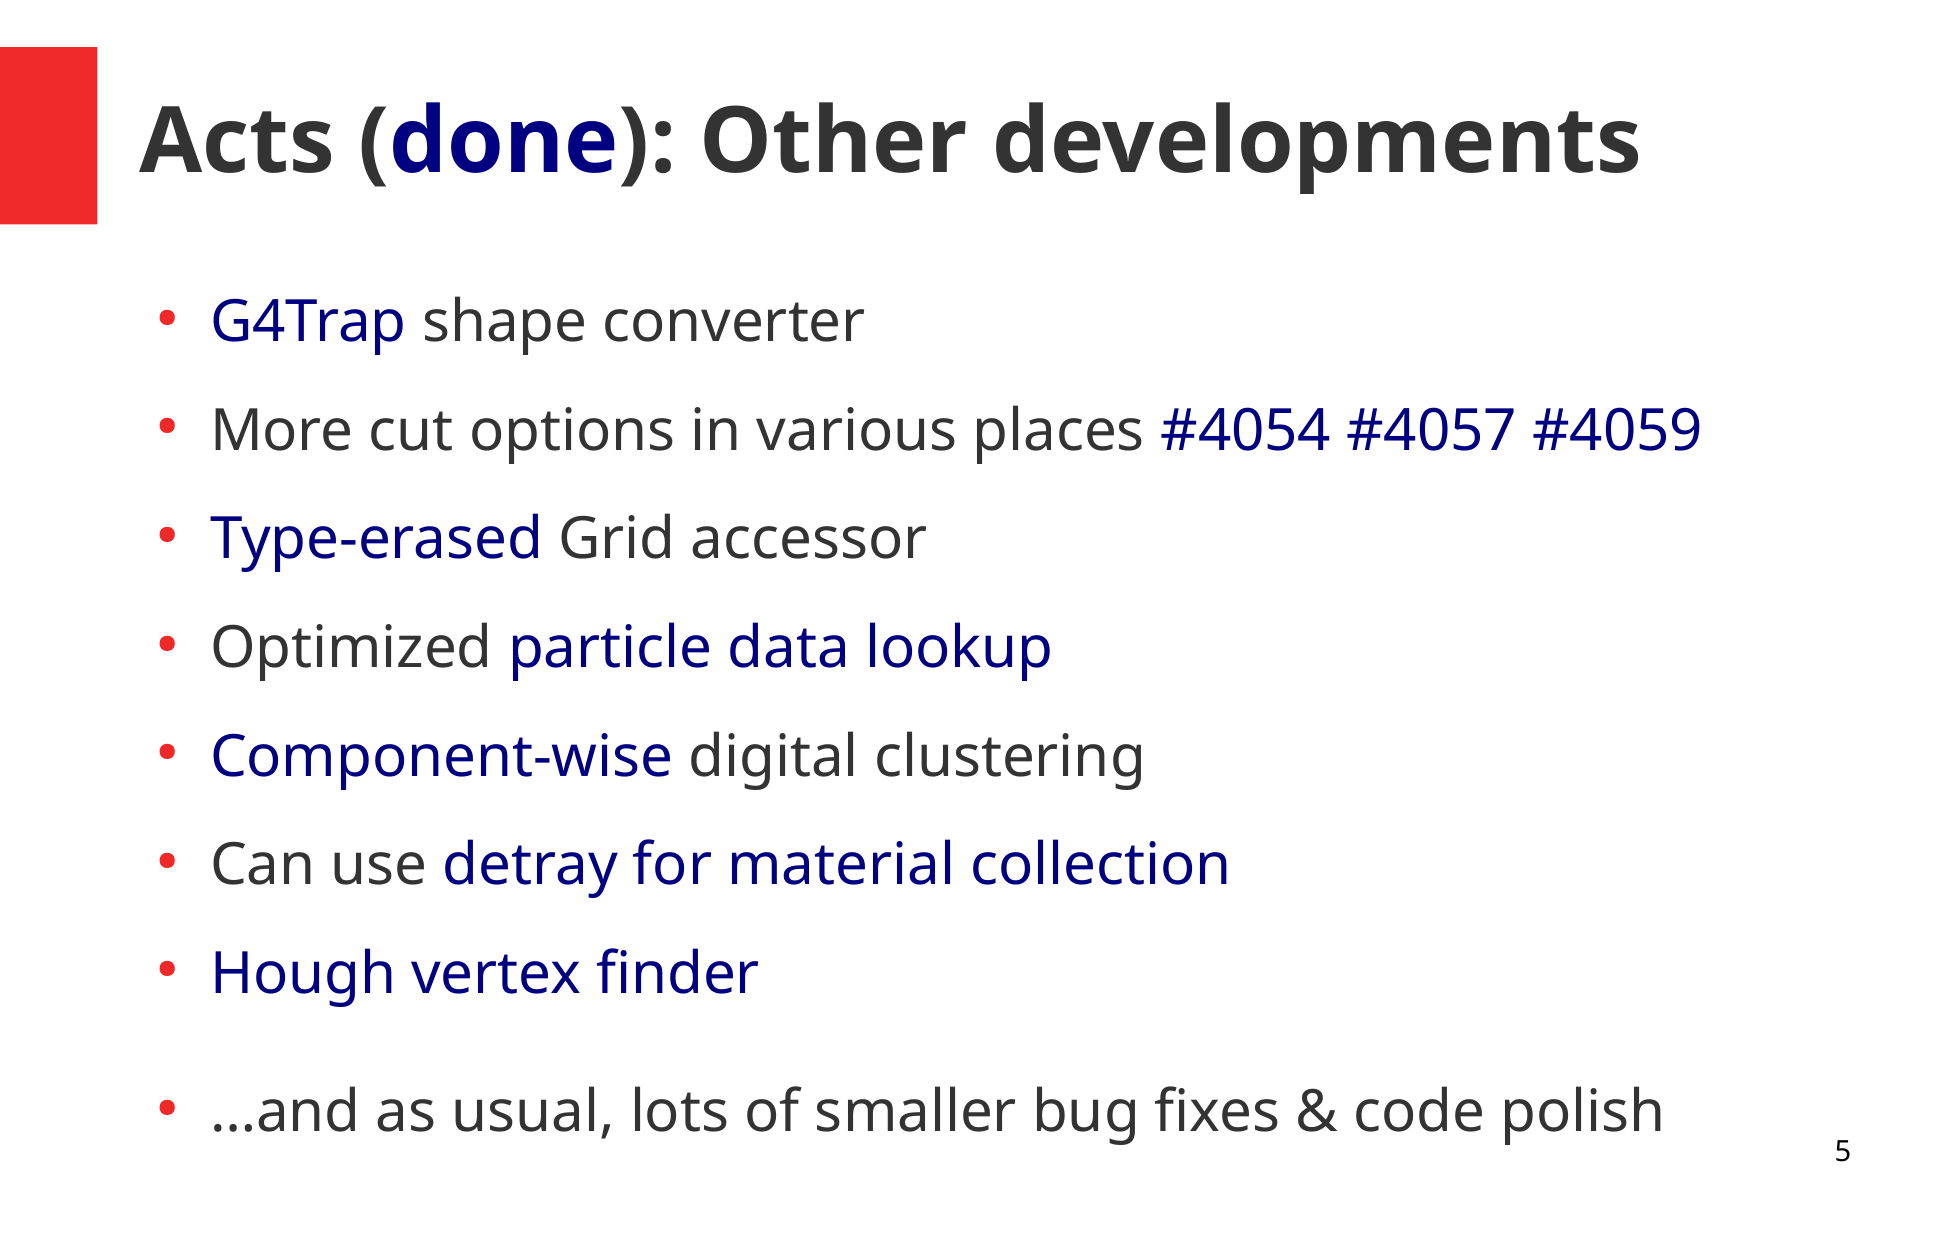

# Acts (done): Other developments
G4Trap shape converter
More cut options in various places #4054 #4057 #4059
Type-erased Grid accessor
Optimized particle data lookup
Component-wise digital clustering
Can use detray for material collection
Hough vertex finder
…and as usual, lots of smaller bug fixes & code polish
5